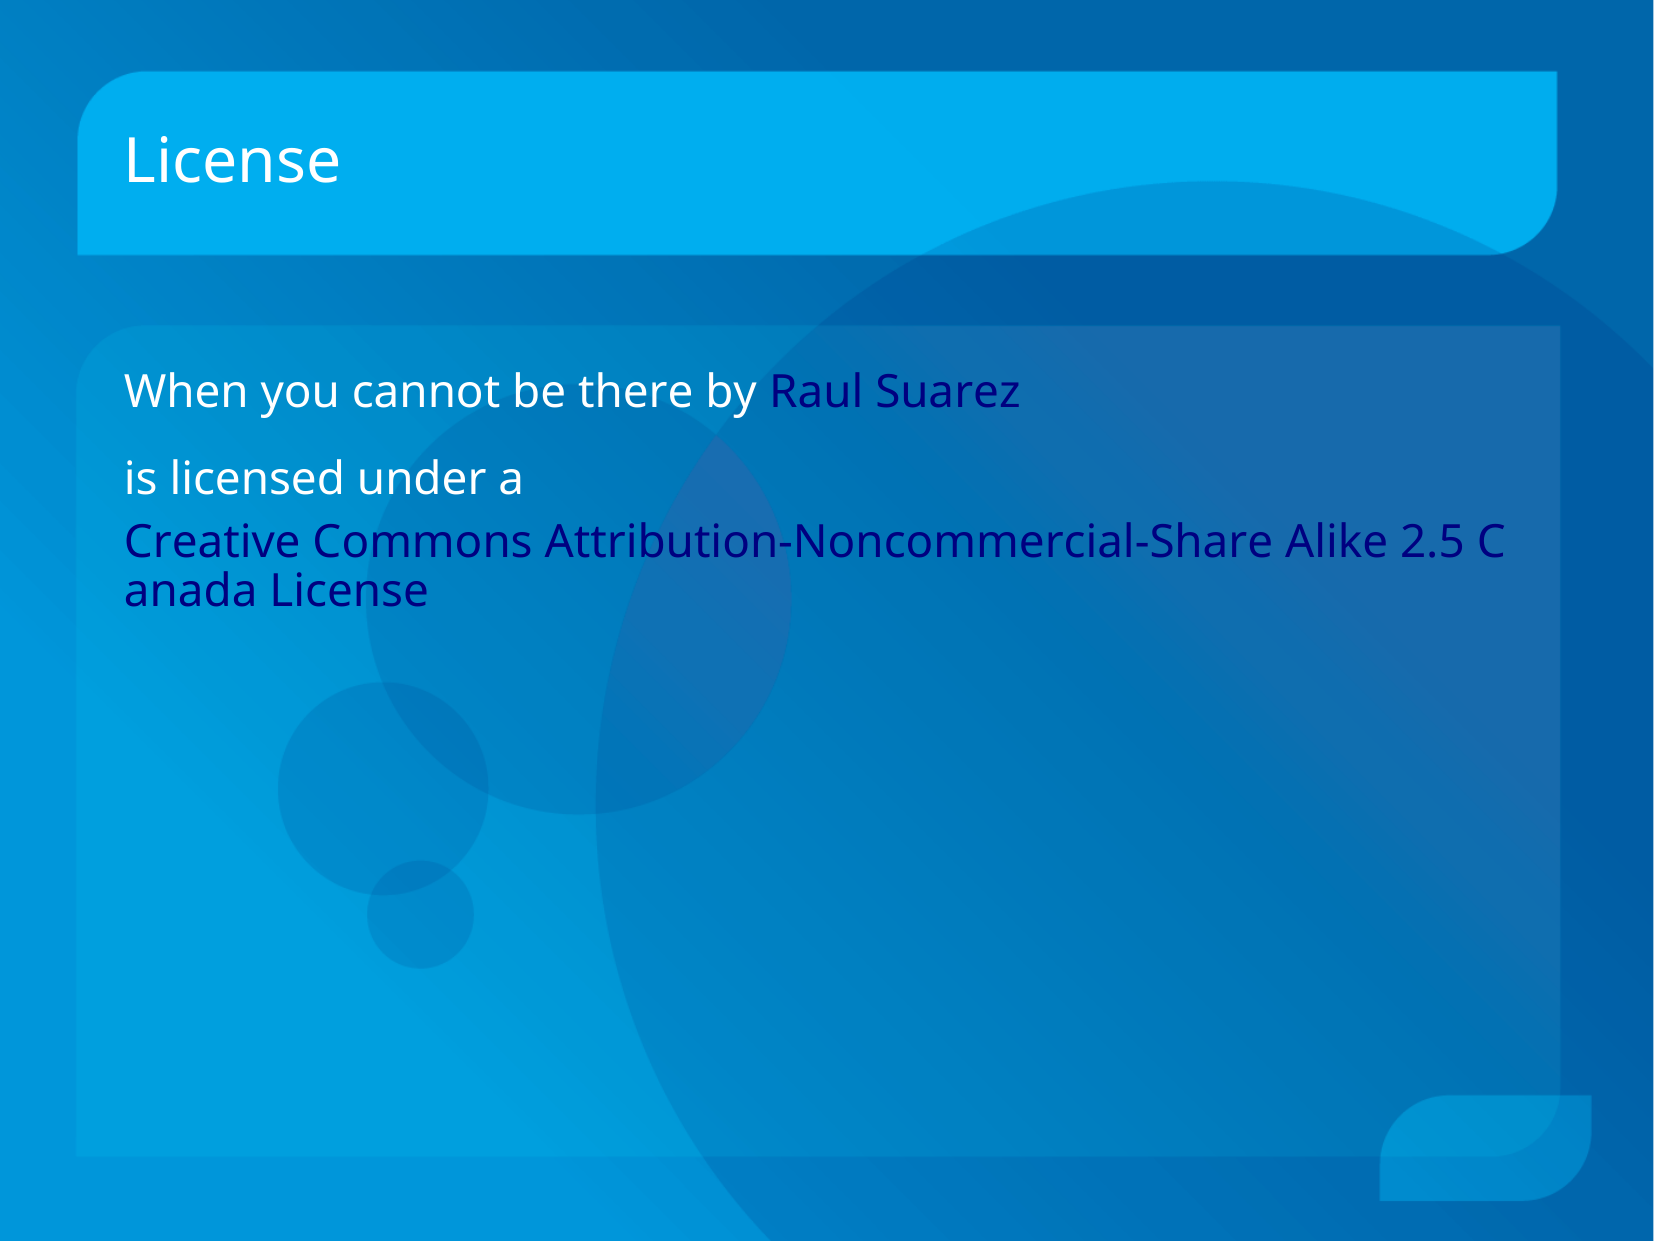

# License
When you cannot be there by Raul Suarez
is licensed under a Creative Commons Attribution-Noncommercial-Share Alike 2.5 Canada License